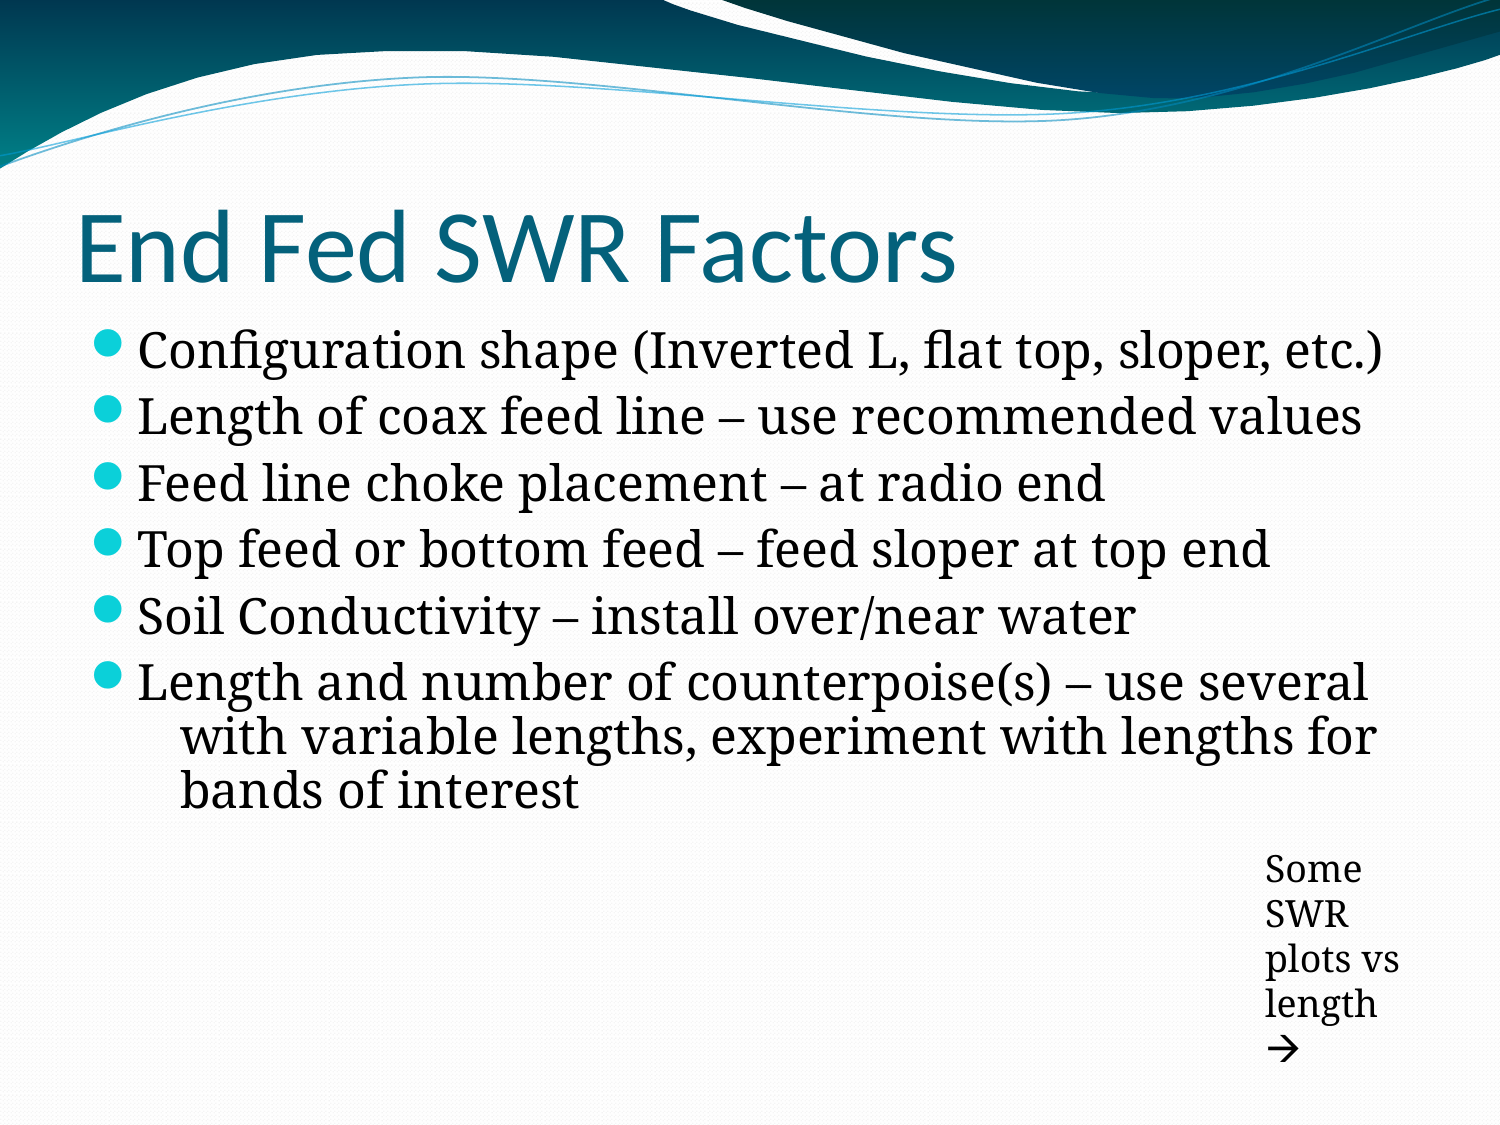

# End Fed SWR Factors
Configuration shape (Inverted L, flat top, sloper, etc.)
Length of coax feed line – use recommended values
Feed line choke placement – at radio end
Top feed or bottom feed – feed sloper at top end
Soil Conductivity – install over/near water
Length and number of counterpoise(s) – use several with variable lengths, experiment with lengths for bands of interest
Some SWR plots vs length 